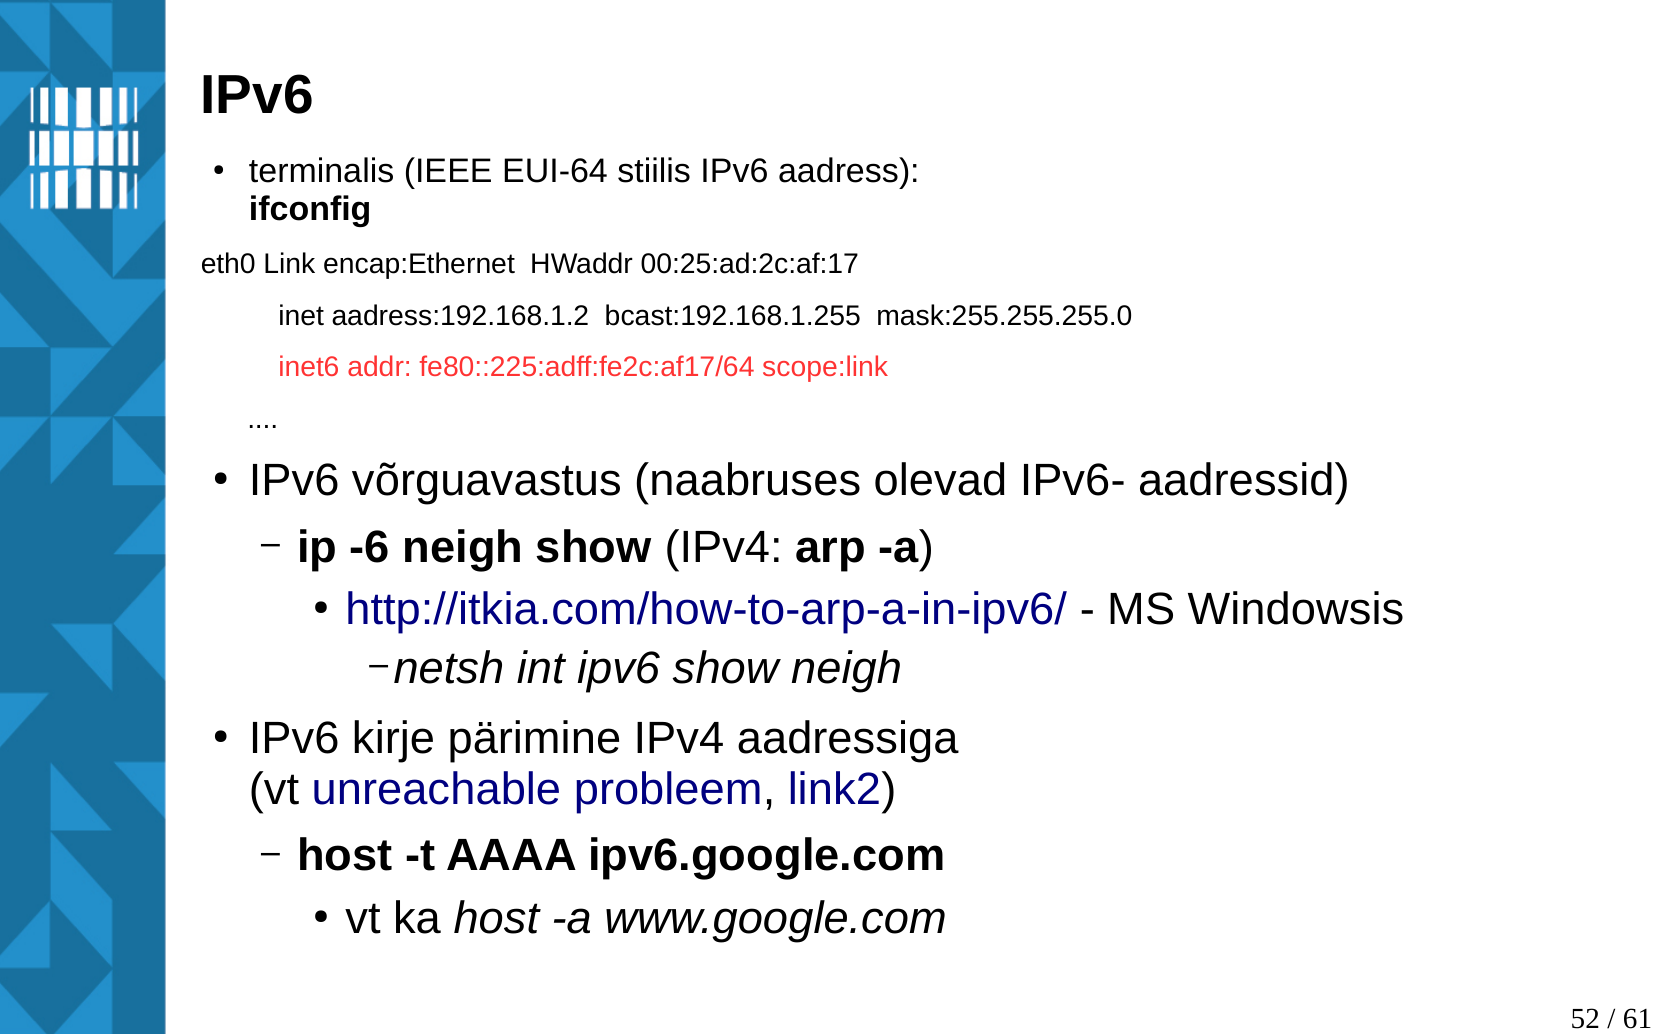

# IPv6
terminalis (IEEE EUI-64 stiilis IPv6 aadress):
ifconfig
eth0 Link encap:Ethernet HWaddr 00:25:ad:2c:af:17
 inet aadress:192.168.1.2 bcast:192.168.1.255 mask:255.255.255.0
 inet6 addr: fe80::225:adff:fe2c:af17/64 scope:link
 ....
IPv6 võrguavastus (naabruses olevad IPv6- aadressid)
ip -6 neigh show (IPv4: arp -a)
http://itkia.com/how-to-arp-a-in-ipv6/ - MS Windowsis
netsh int ipv6 show neigh
IPv6 kirje pärimine IPv4 aadressiga
(vt unreachable probleem, link2)
host -t AAAA ipv6.google.com
vt ka host -a www.google.com
52